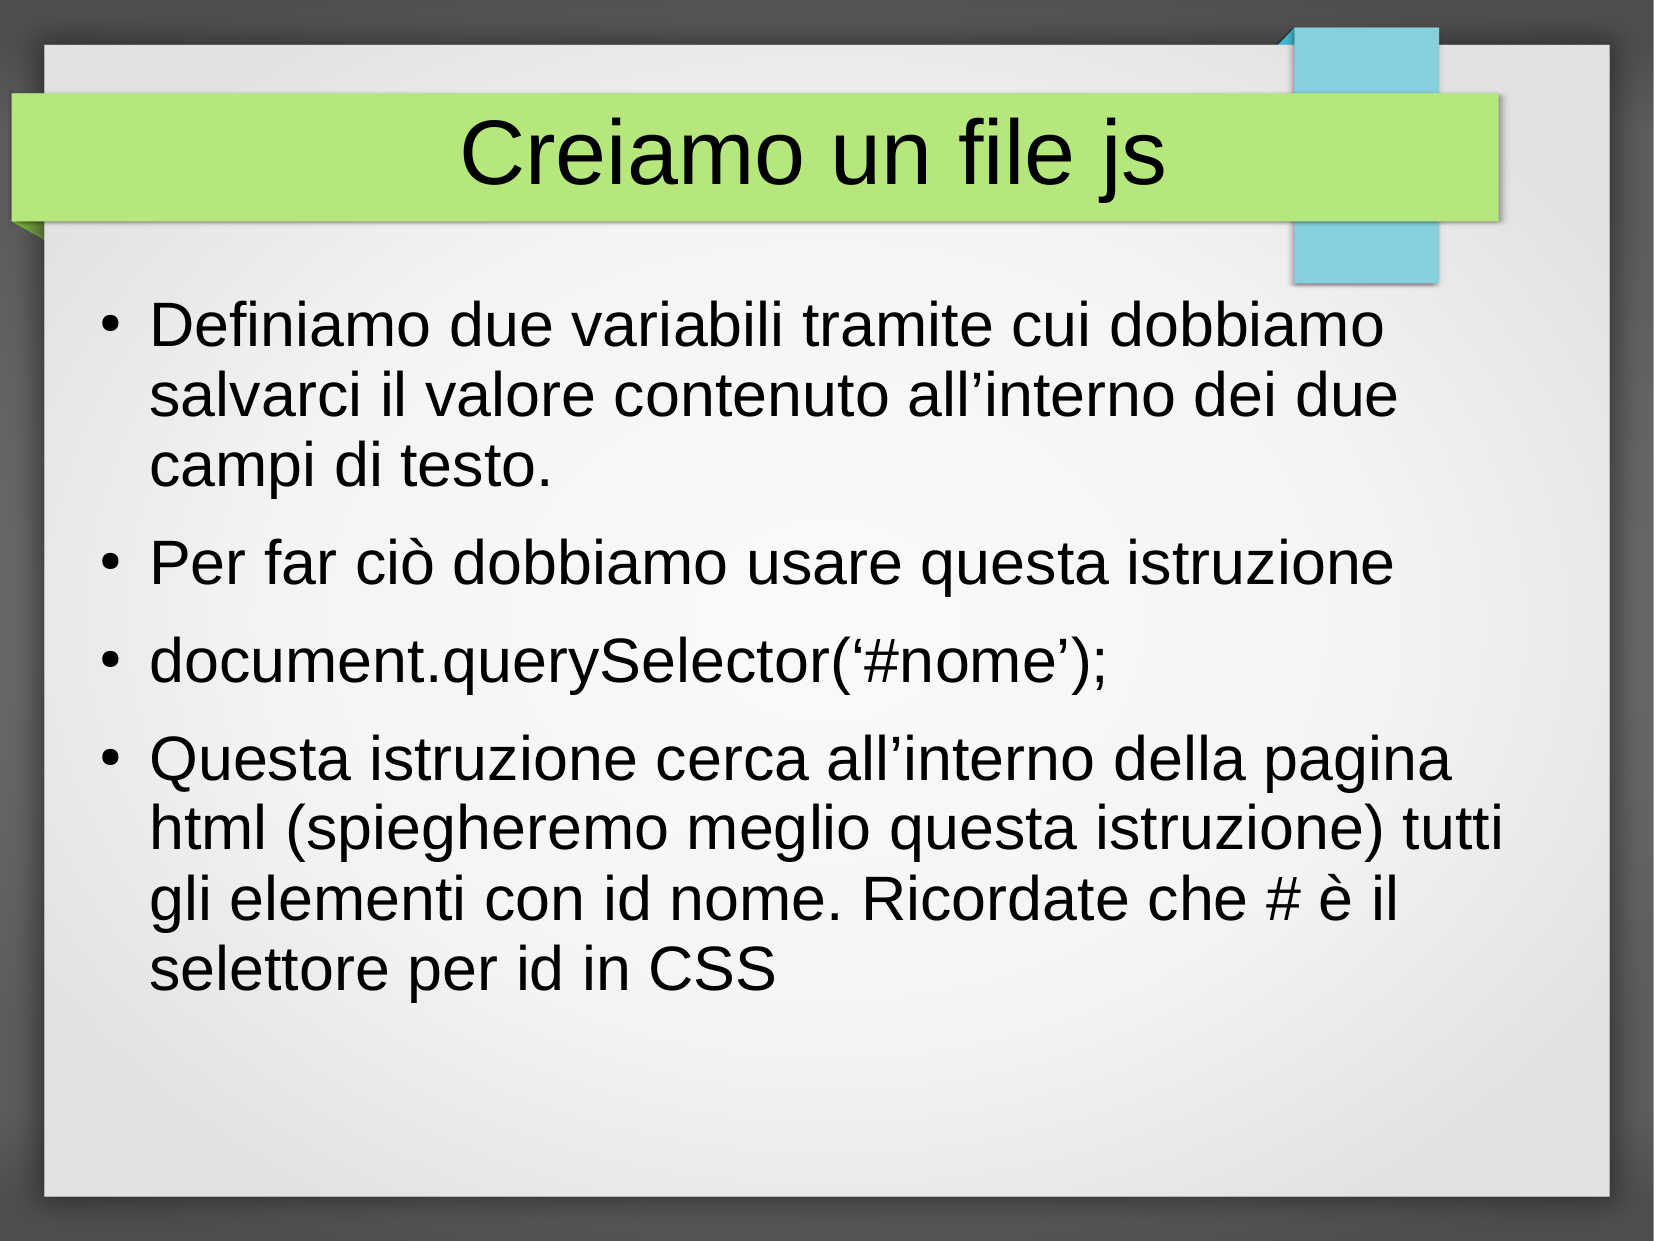

# Creiamo un file js
Definiamo due variabili tramite cui dobbiamo salvarci il valore contenuto all’interno dei due campi di testo.
Per far ciò dobbiamo usare questa istruzione
document.querySelector(‘#nome’);
Questa istruzione cerca all’interno della pagina html (spiegheremo meglio questa istruzione) tutti gli elementi con id nome. Ricordate che # è il selettore per id in CSS